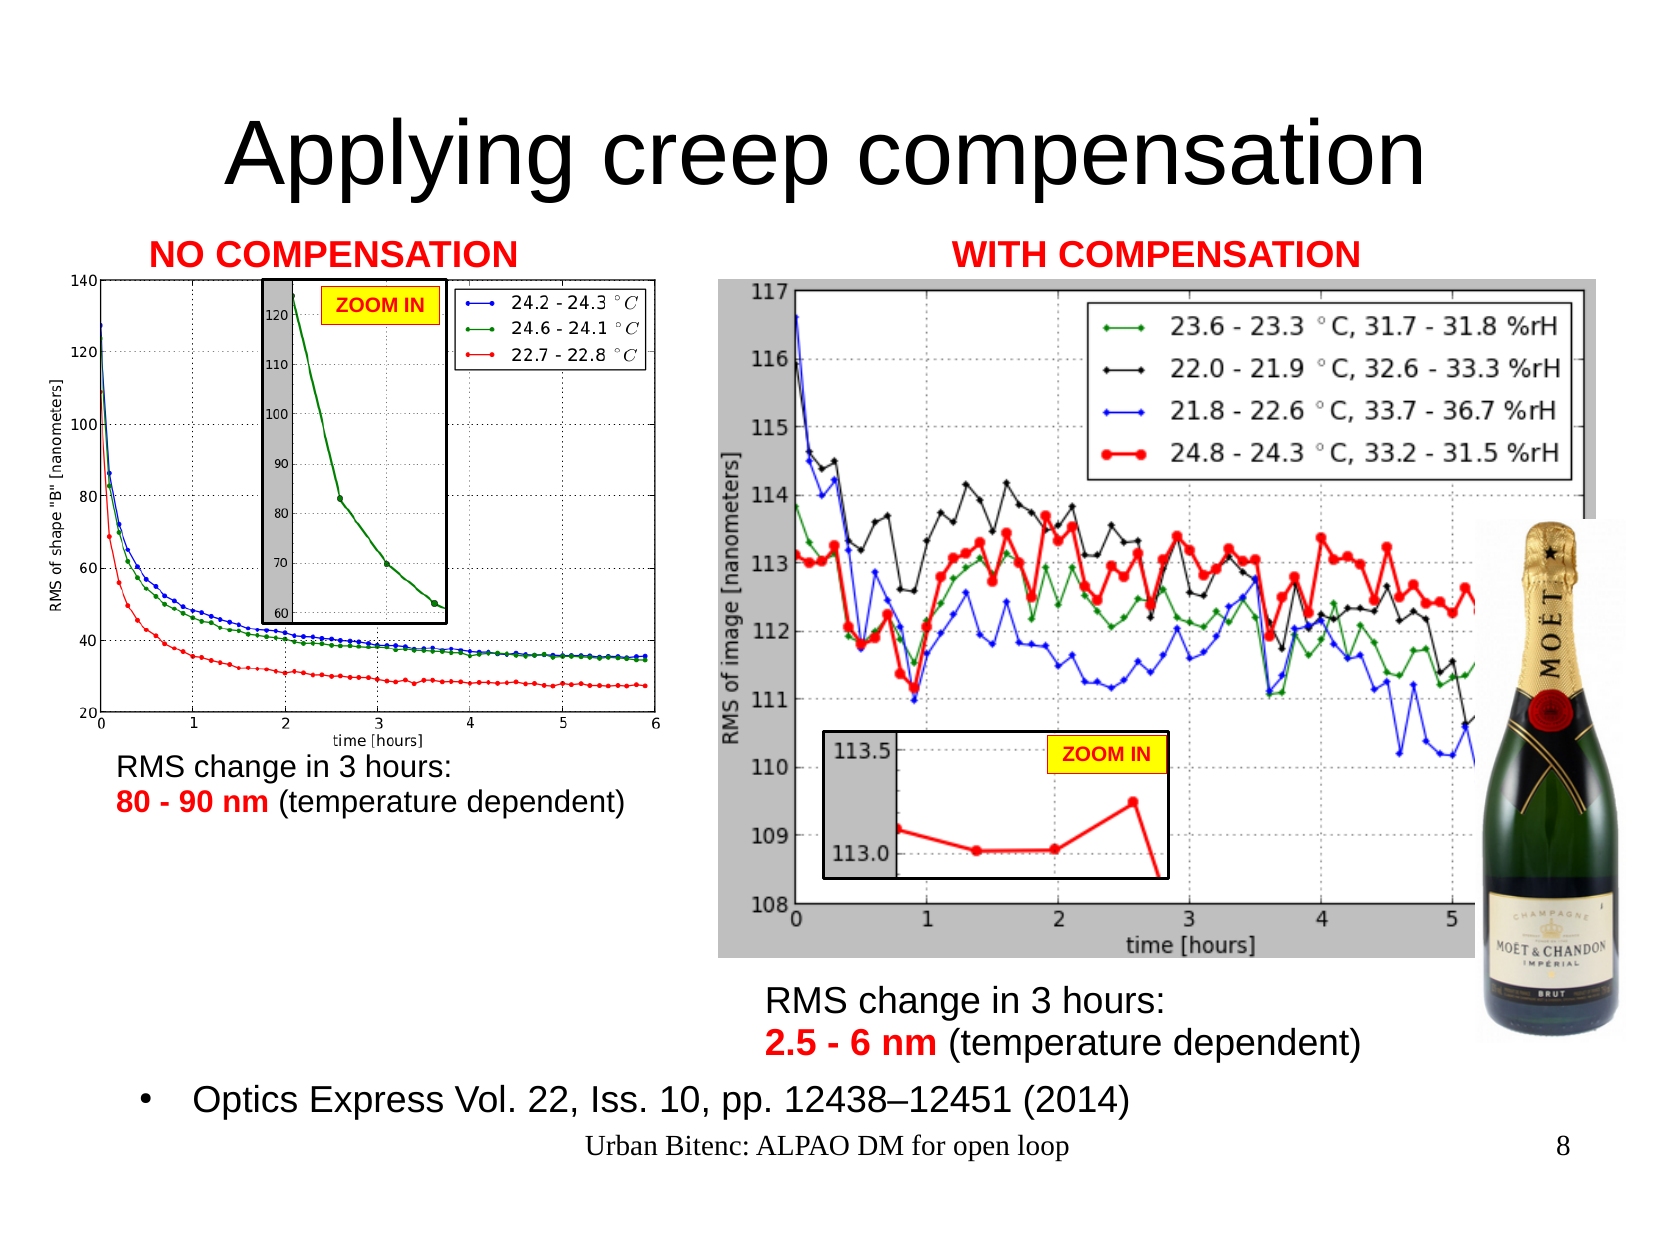

# Applying creep compensation
NO COMPENSATION
WITH COMPENSATION
ZOOM IN
ZOOM IN
RMS change in 3 hours:
80 - 90 nm (temperature dependent)
RMS change in 3 hours:
2.5 - 6 nm (temperature dependent)
Optics Express Vol. 22, Iss. 10, pp. 12438–12451 (2014)
Urban Bitenc: ALPAO DM for open loop
8